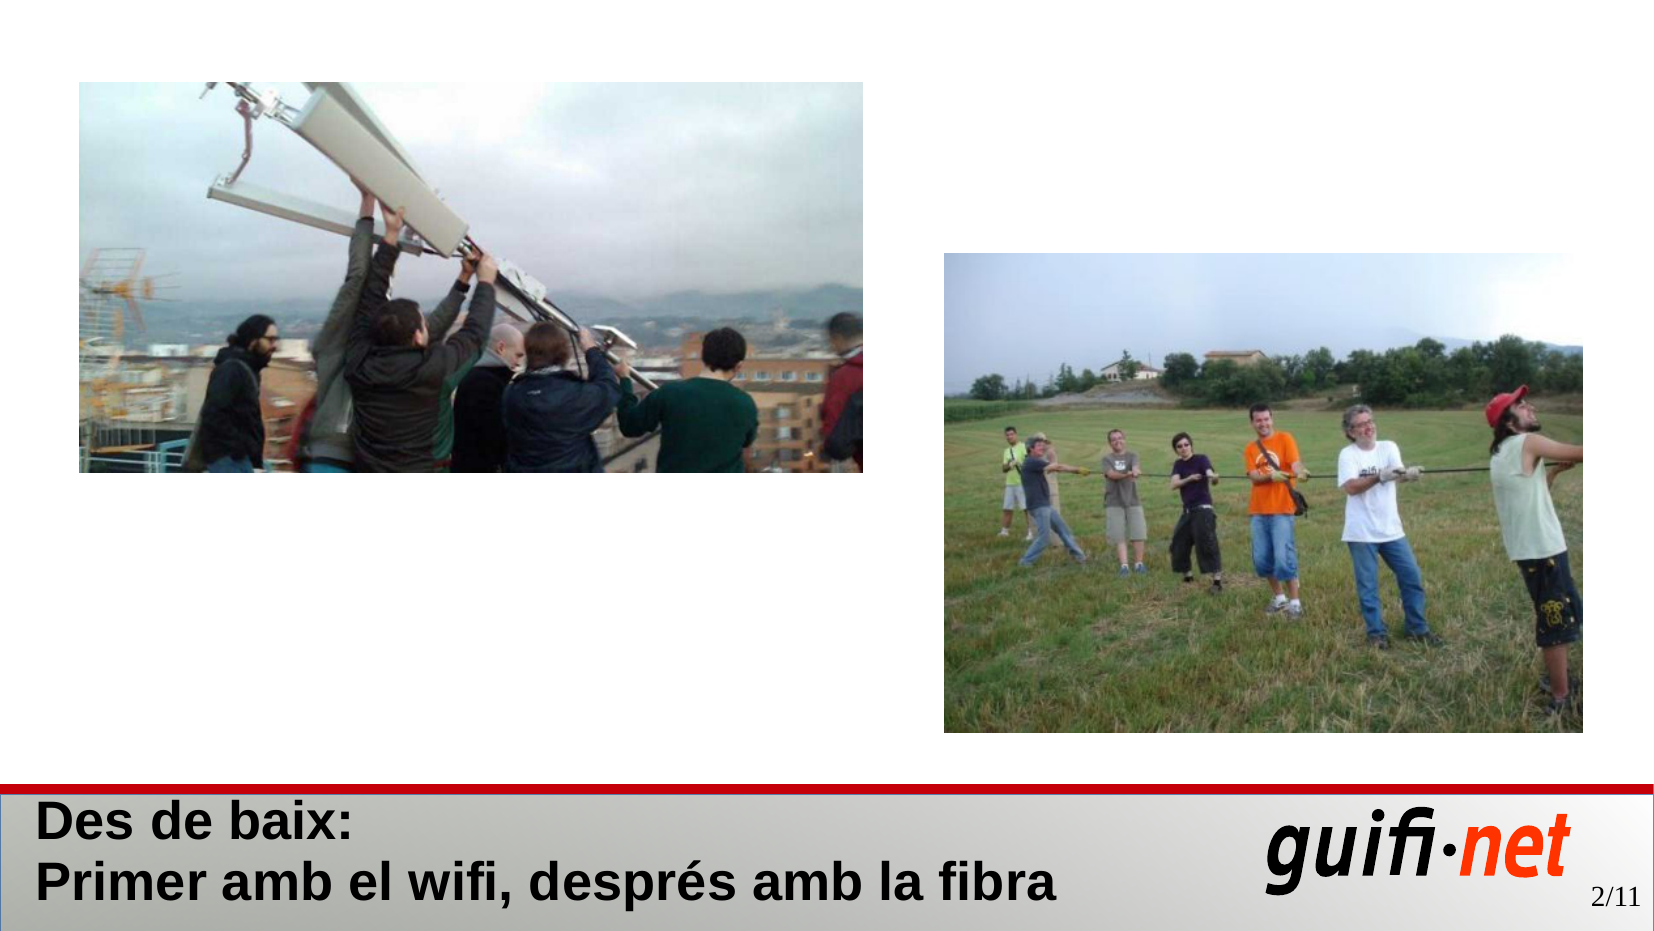

# Des de baix: Primer amb el wifi, després amb la fibra